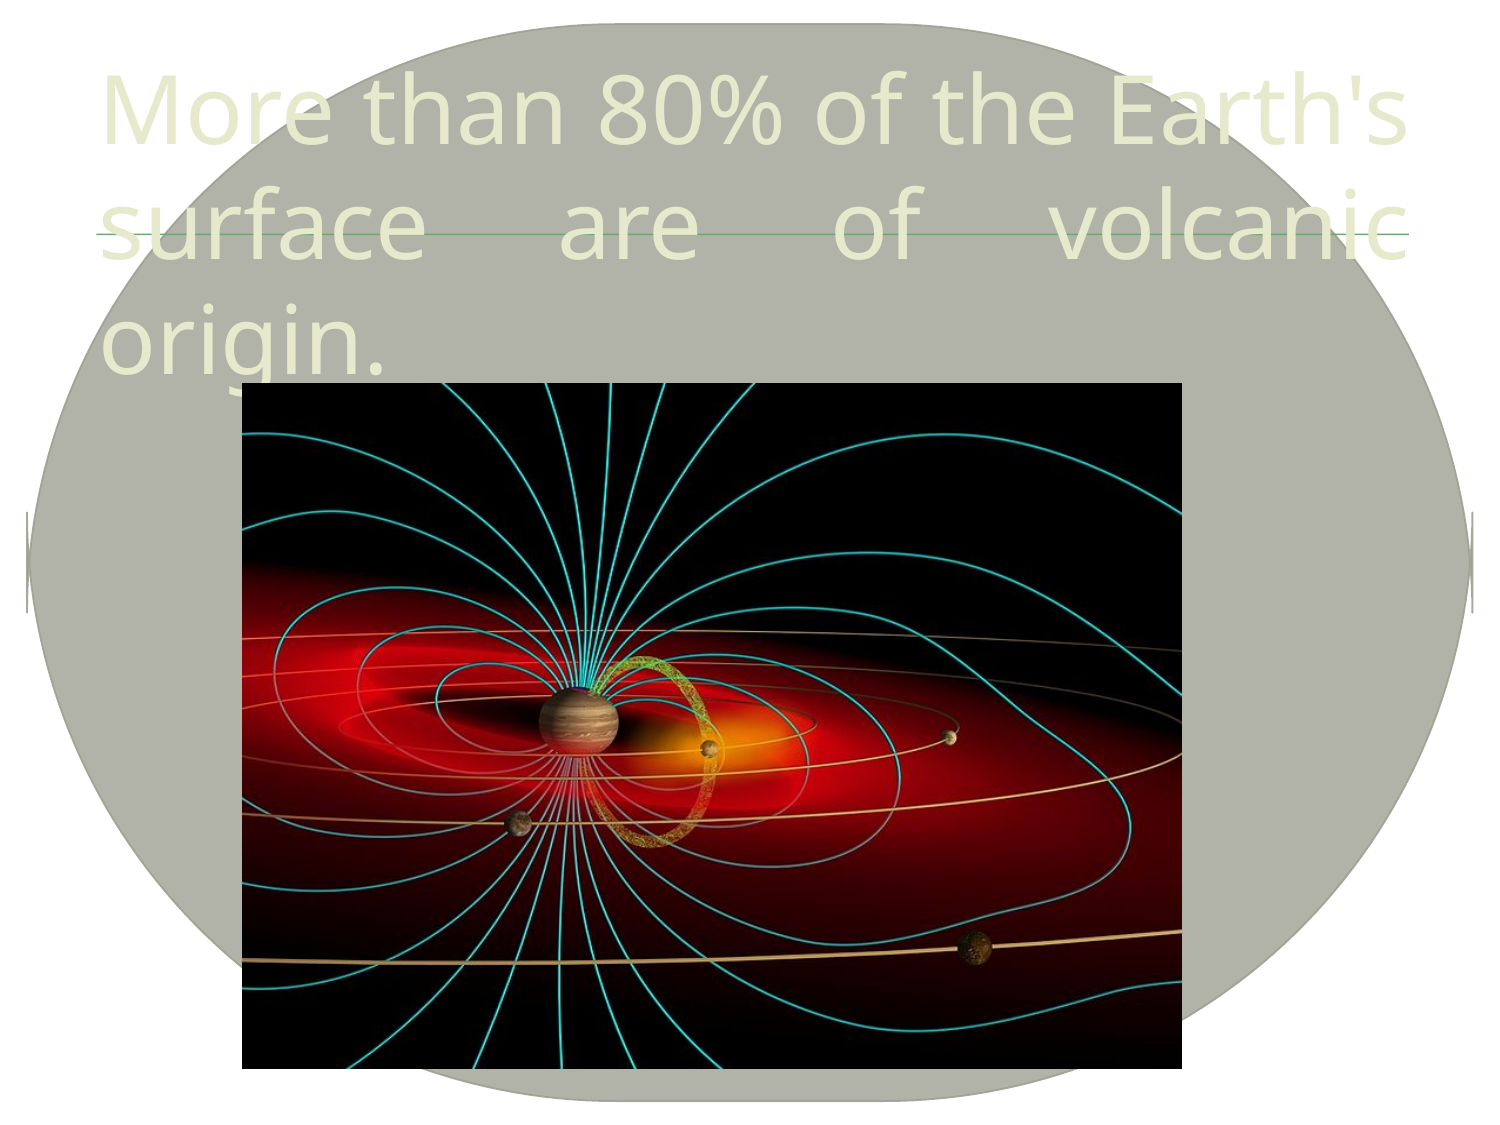

# More than 80% of the Earth's surface are of volcanic origin.